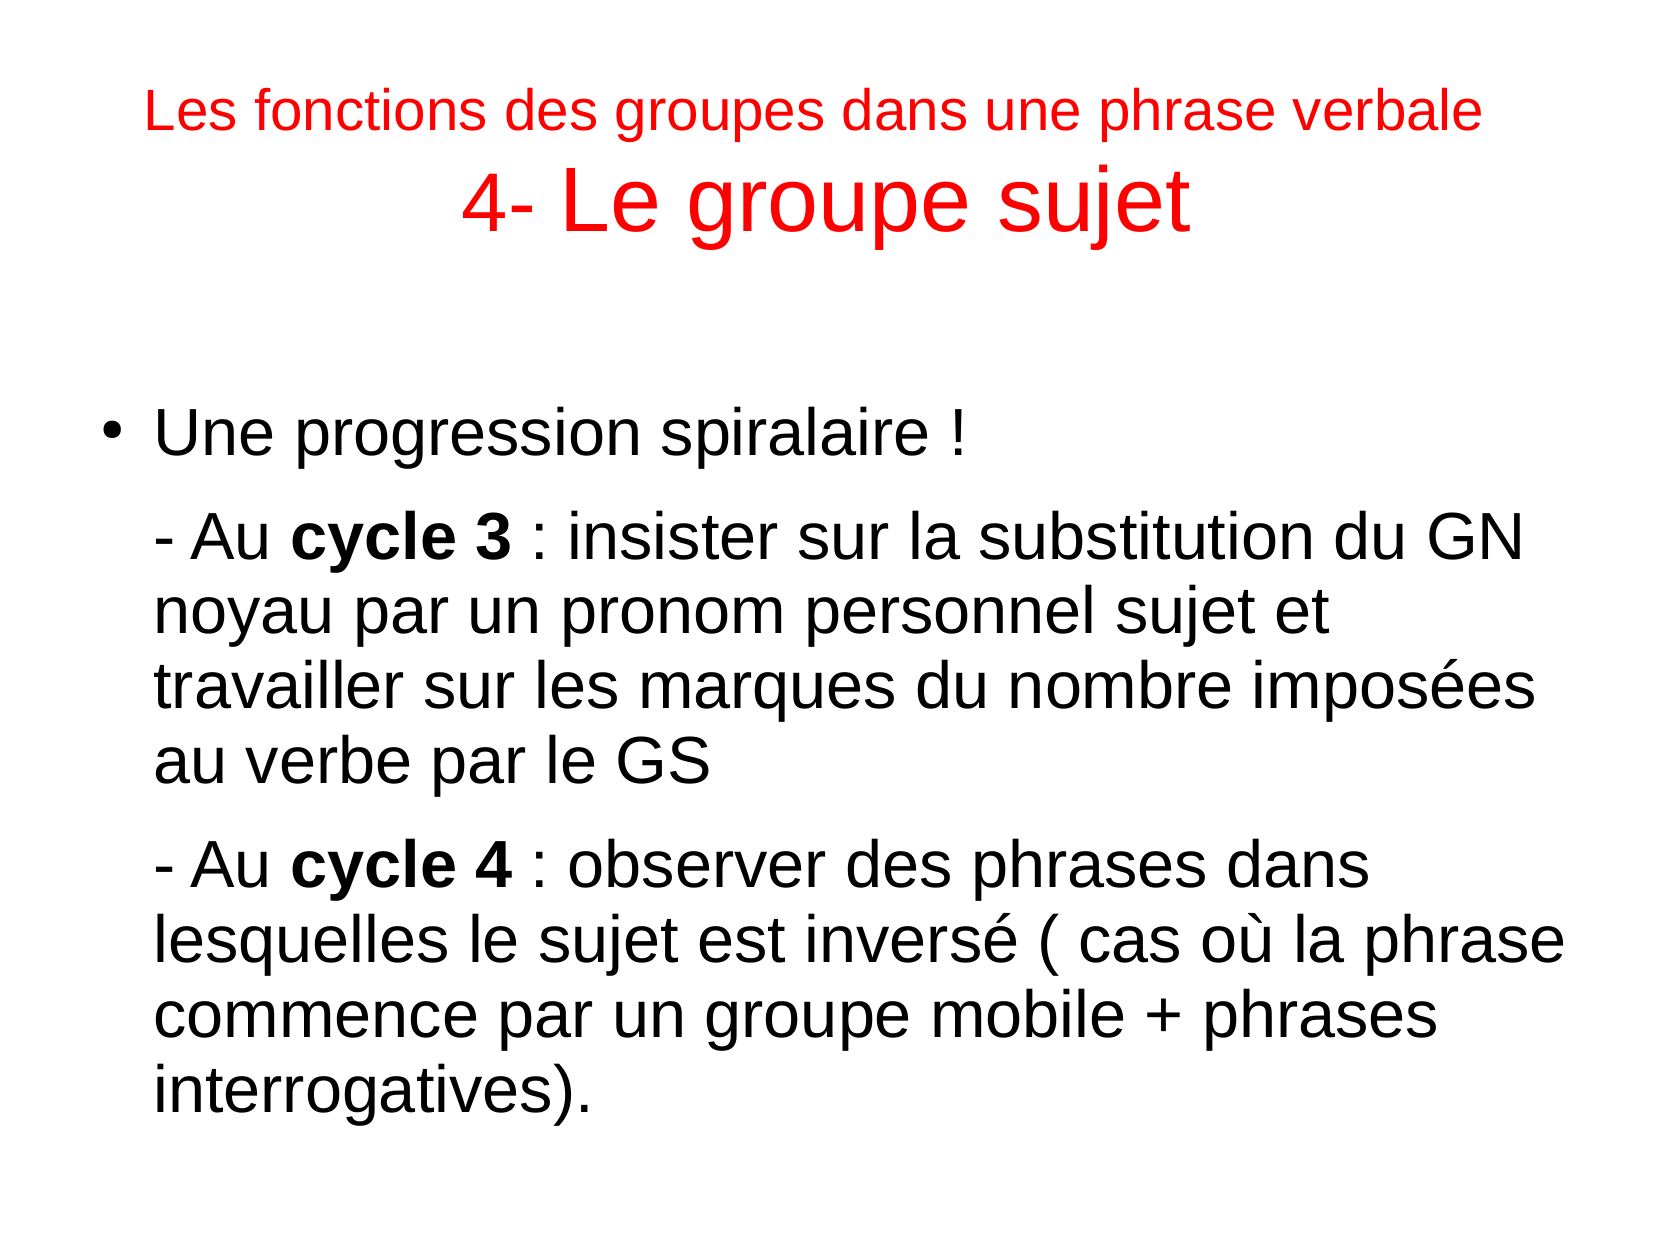

# Les fonctions des groupes dans une phrase verbale 4- Le groupe sujet
Une progression spiralaire !
- Au cycle 3 : insister sur la substitution du GN noyau par un pronom personnel sujet et travailler sur les marques du nombre imposées au verbe par le GS
- Au cycle 4 : observer des phrases dans lesquelles le sujet est inversé ( cas où la phrase commence par un groupe mobile + phrases interrogatives).